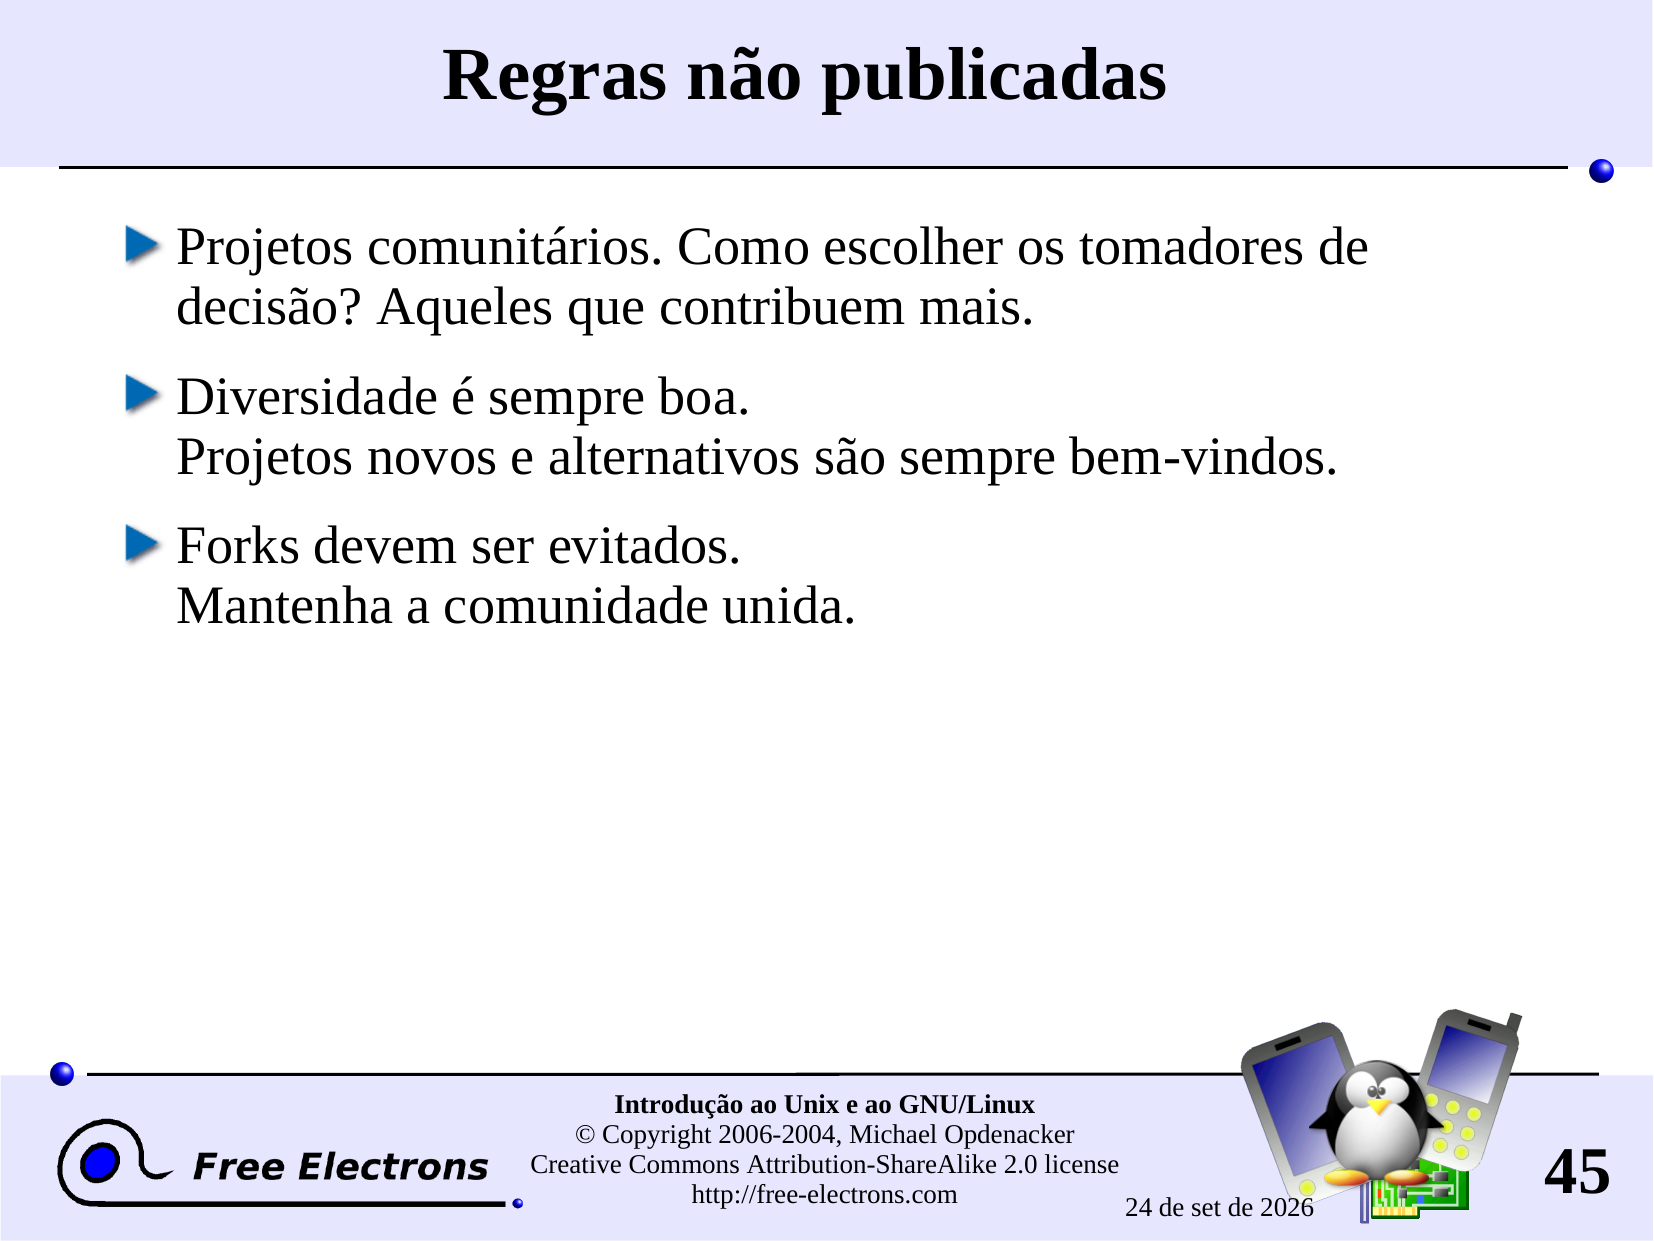

# Regras não publicadas
Projetos comunitários. Como escolher os tomadores de decisão? Aqueles que contribuem mais.
Diversidade é sempre boa.
Projetos novos e alternativos são sempre bem-vindos.
Forks devem ser evitados.
Mantenha a comunidade unida.